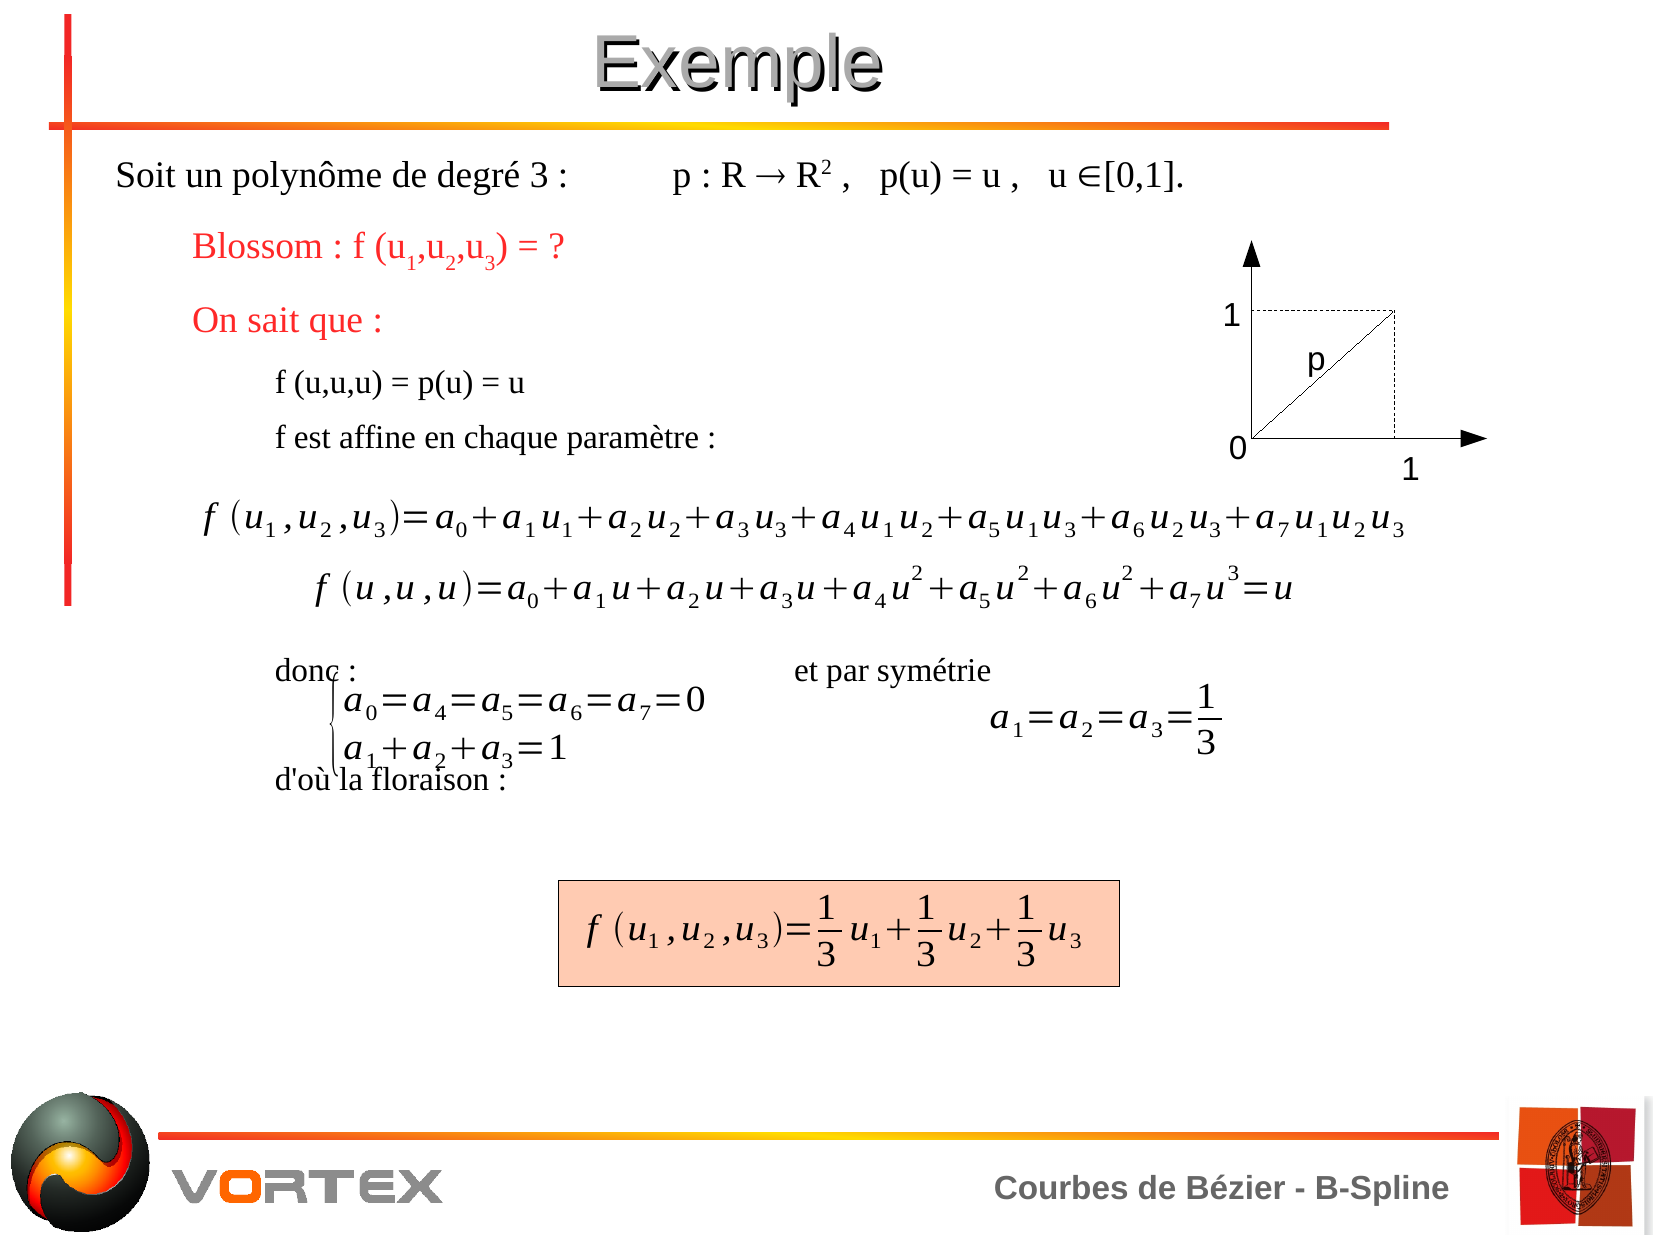

# Exemple
Soit un polynôme de degré 3 : p : R  R2 , p(u) = u , u [0,1].
Blossom : f (u1,u2,u3) = ?
On sait que :
f (u,u,u) = p(u) = u
f est affine en chaque paramètre :
donc : et par symétrie
d'où la floraison :
1
p
0
1